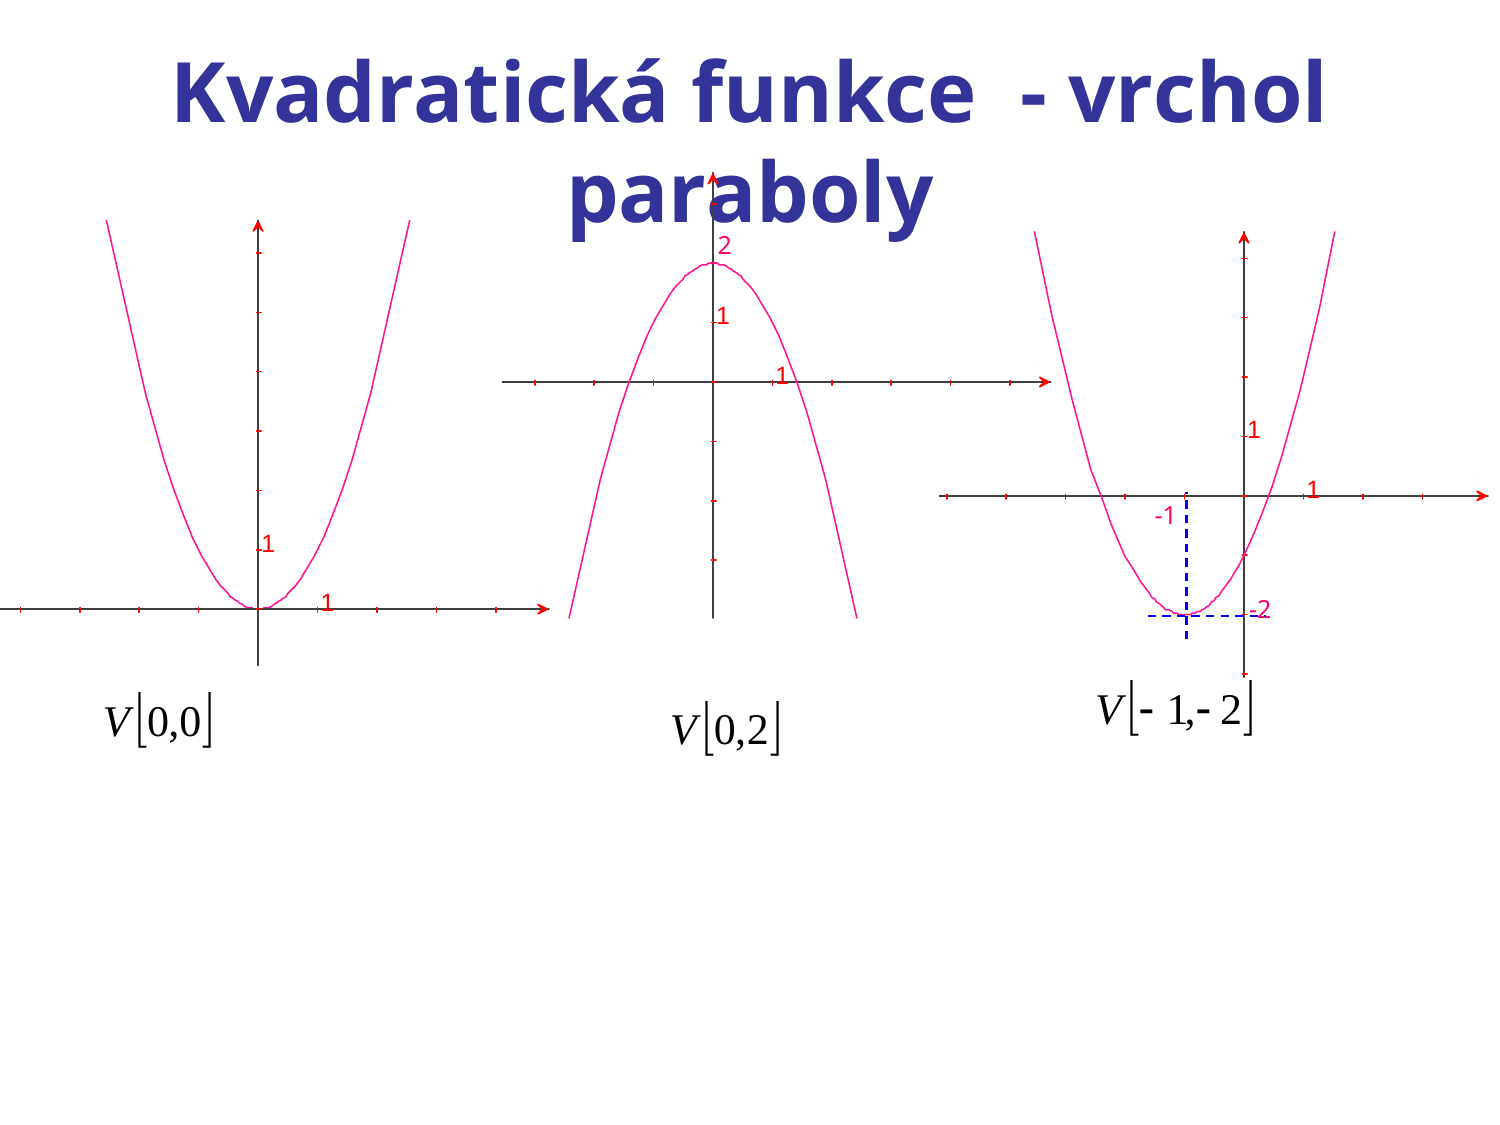

Kvadratická funkce - vrchol paraboly
2
-1
-2